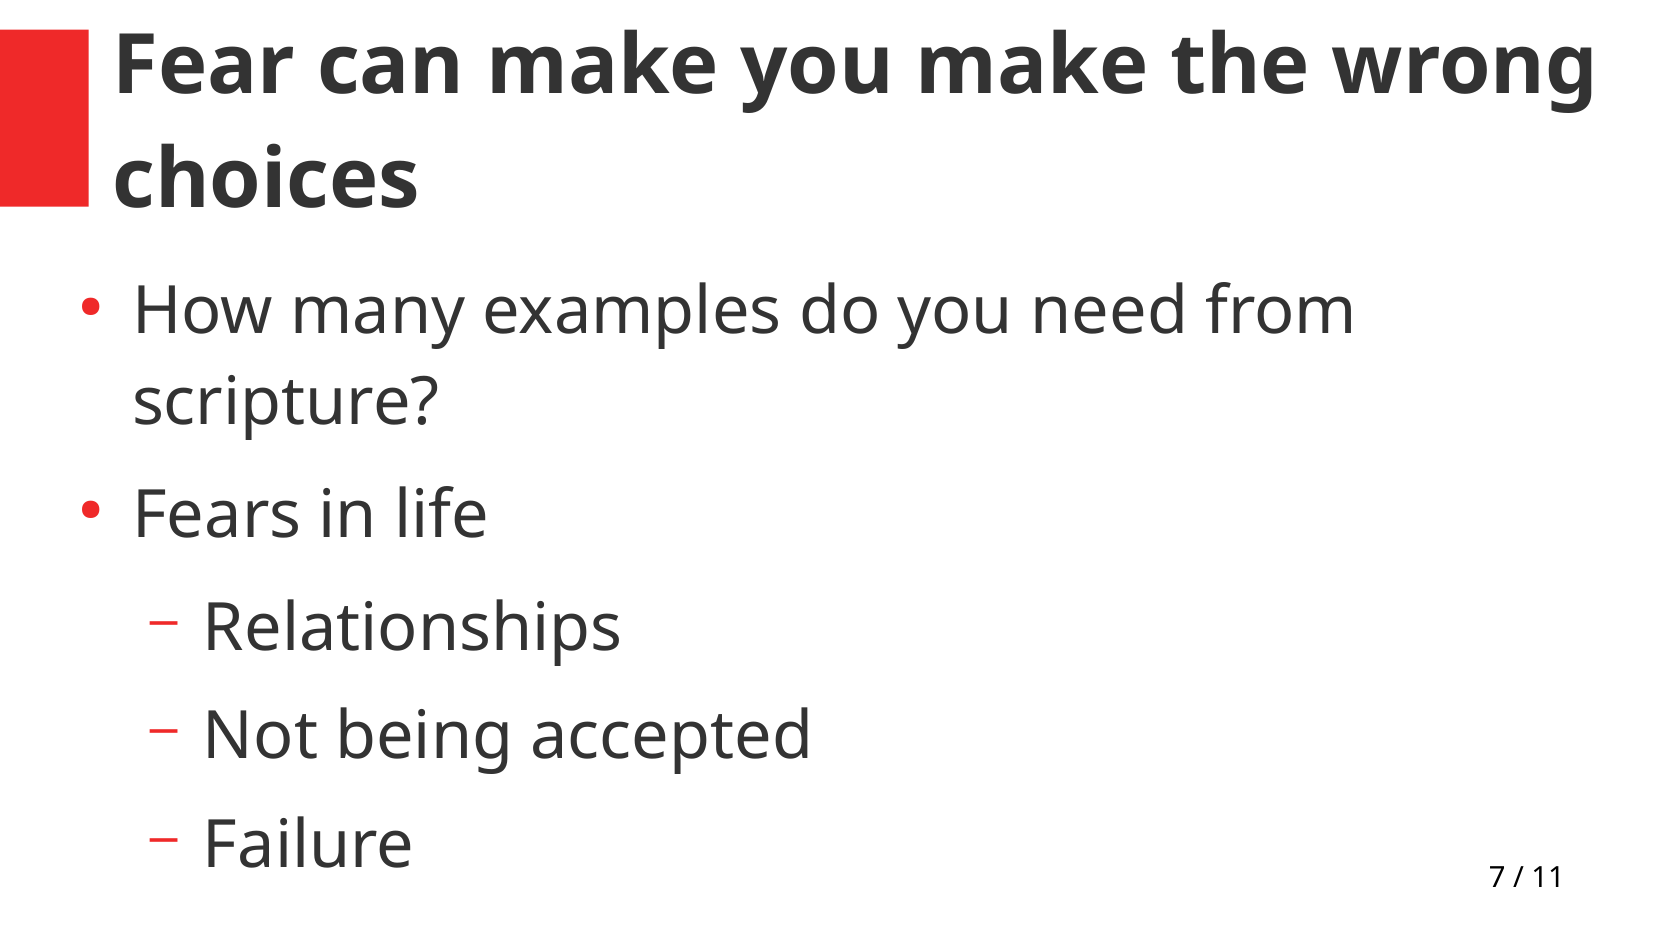

# Fear can make you make the wrong choices
How many examples do you need from scripture?
Fears in life
Relationships
Not being accepted
Failure
7